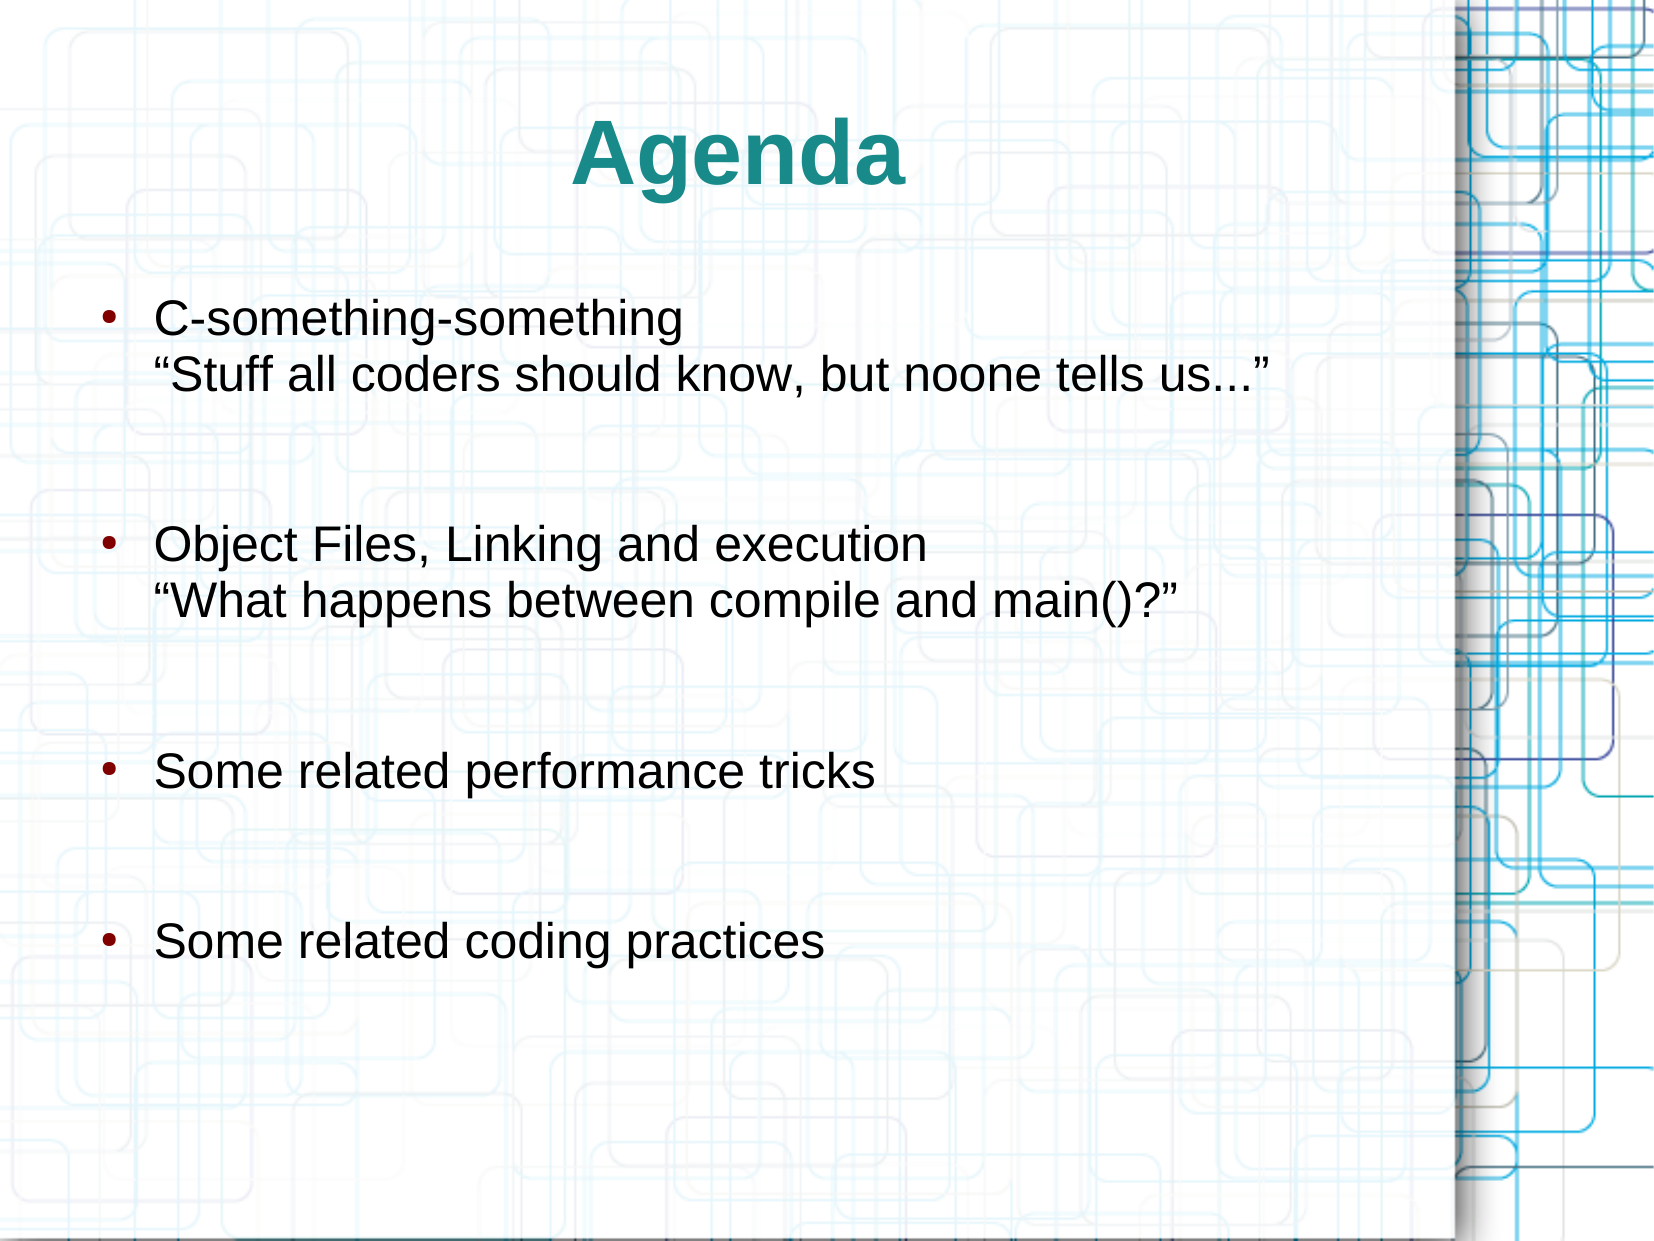

# Agenda
C-something-something
“Stuff all coders should know, but noone tells us...”
Object Files, Linking and execution
“What happens between compile and main()?”
Some related performance tricks
Some related coding practices